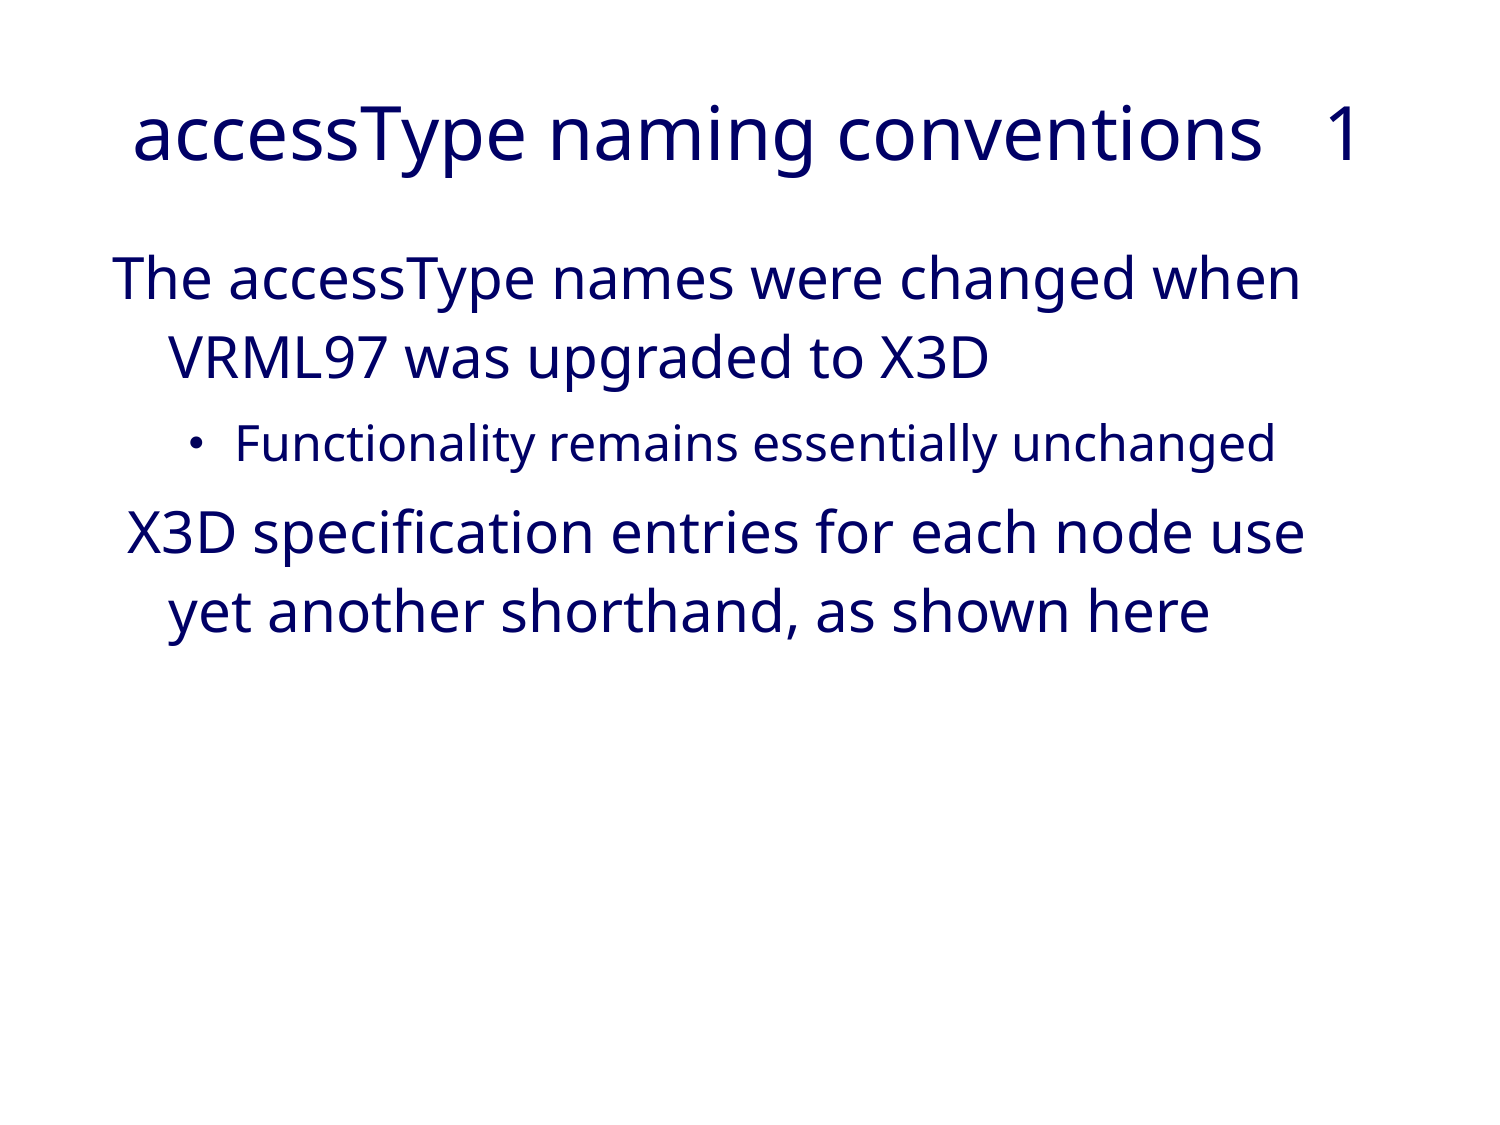

# accessType naming conventions 1
The accessType names were changed when VRML97 was upgraded to X3D
Functionality remains essentially unchanged
 X3D specification entries for each node use yet another shorthand, as shown here